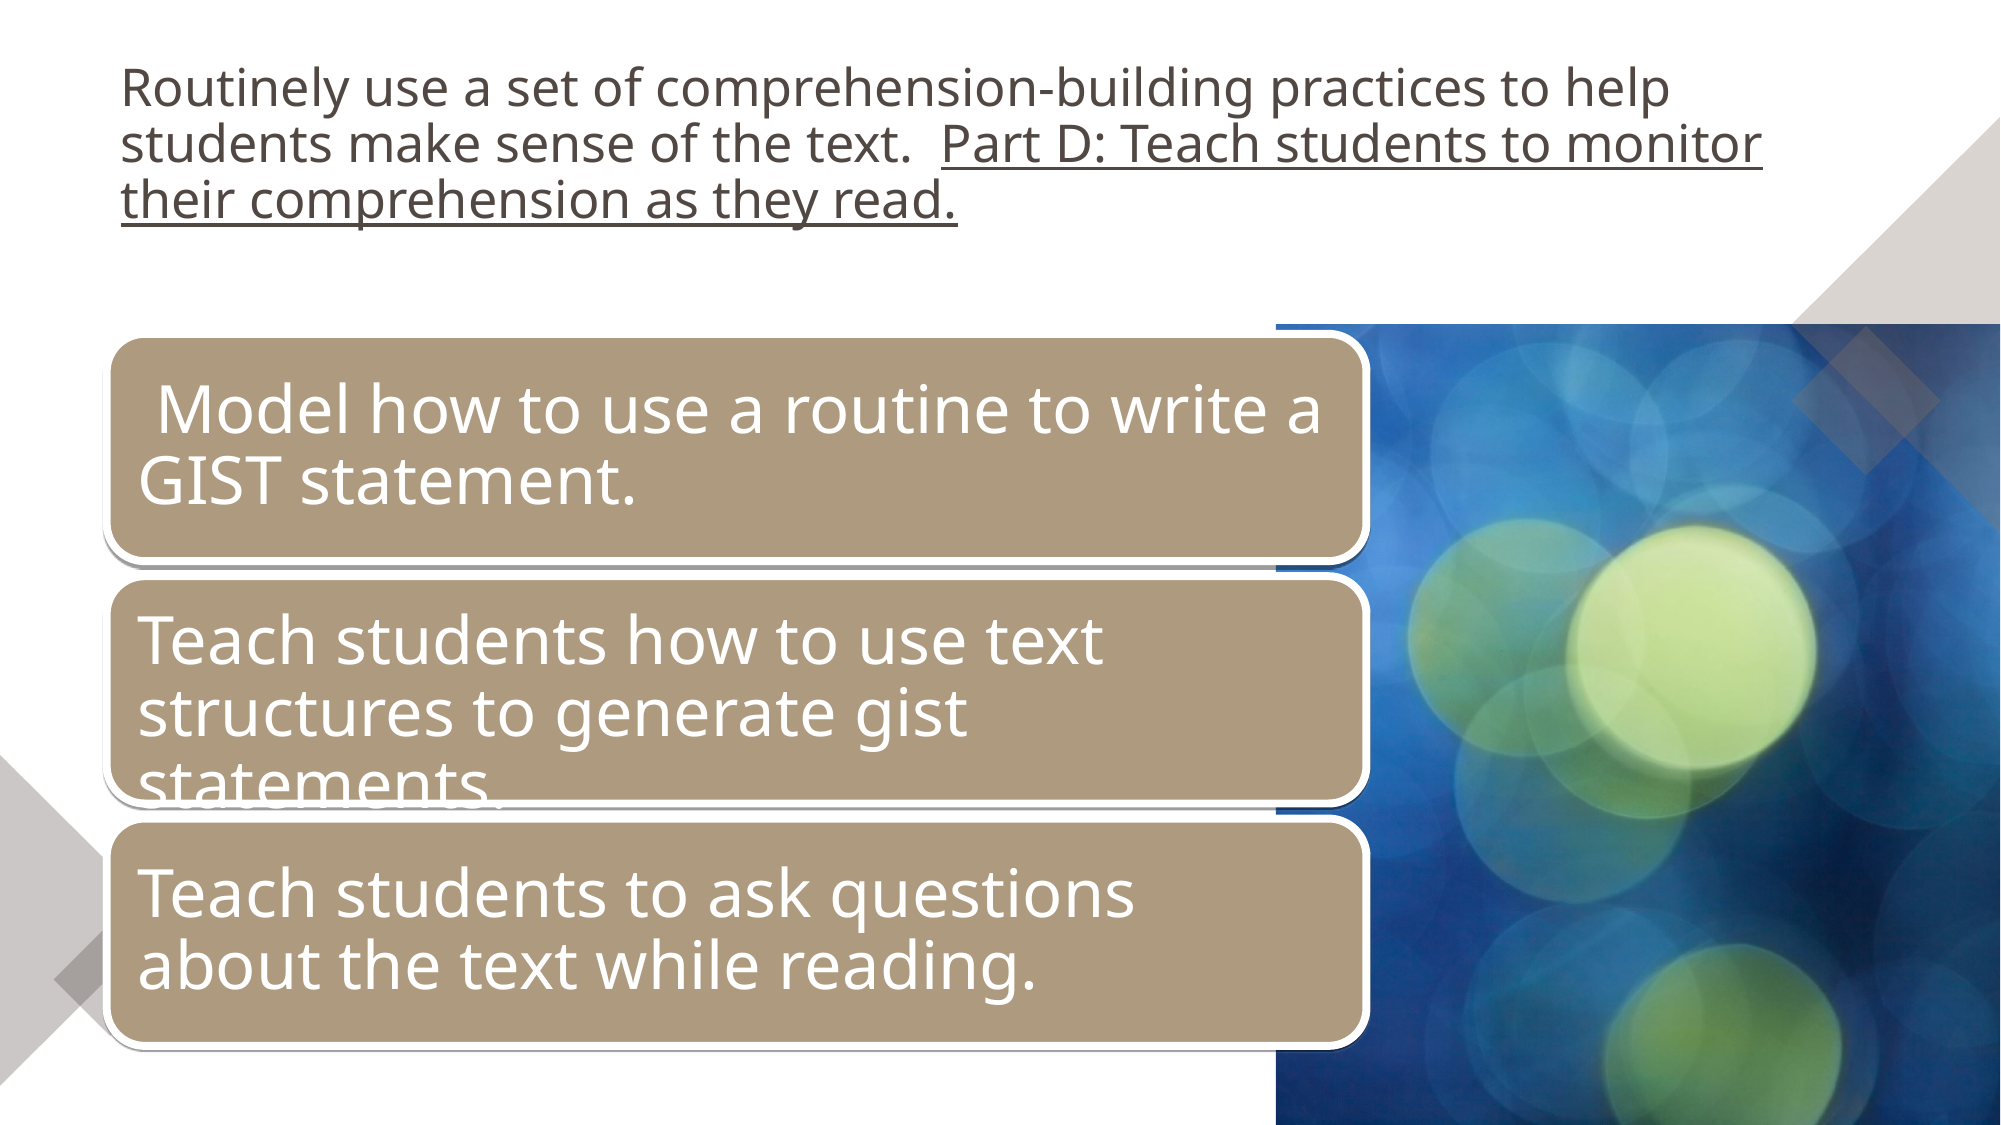

# Routinely use a set of comprehension-building practices to help students make sense of the text.  Part D: Teach students to monitor their comprehension as they read.
 Model how to use a routine to write a GIST statement.
Teach students how to use text structures to generate gist statements.
Teach students to ask questions about the text while reading.